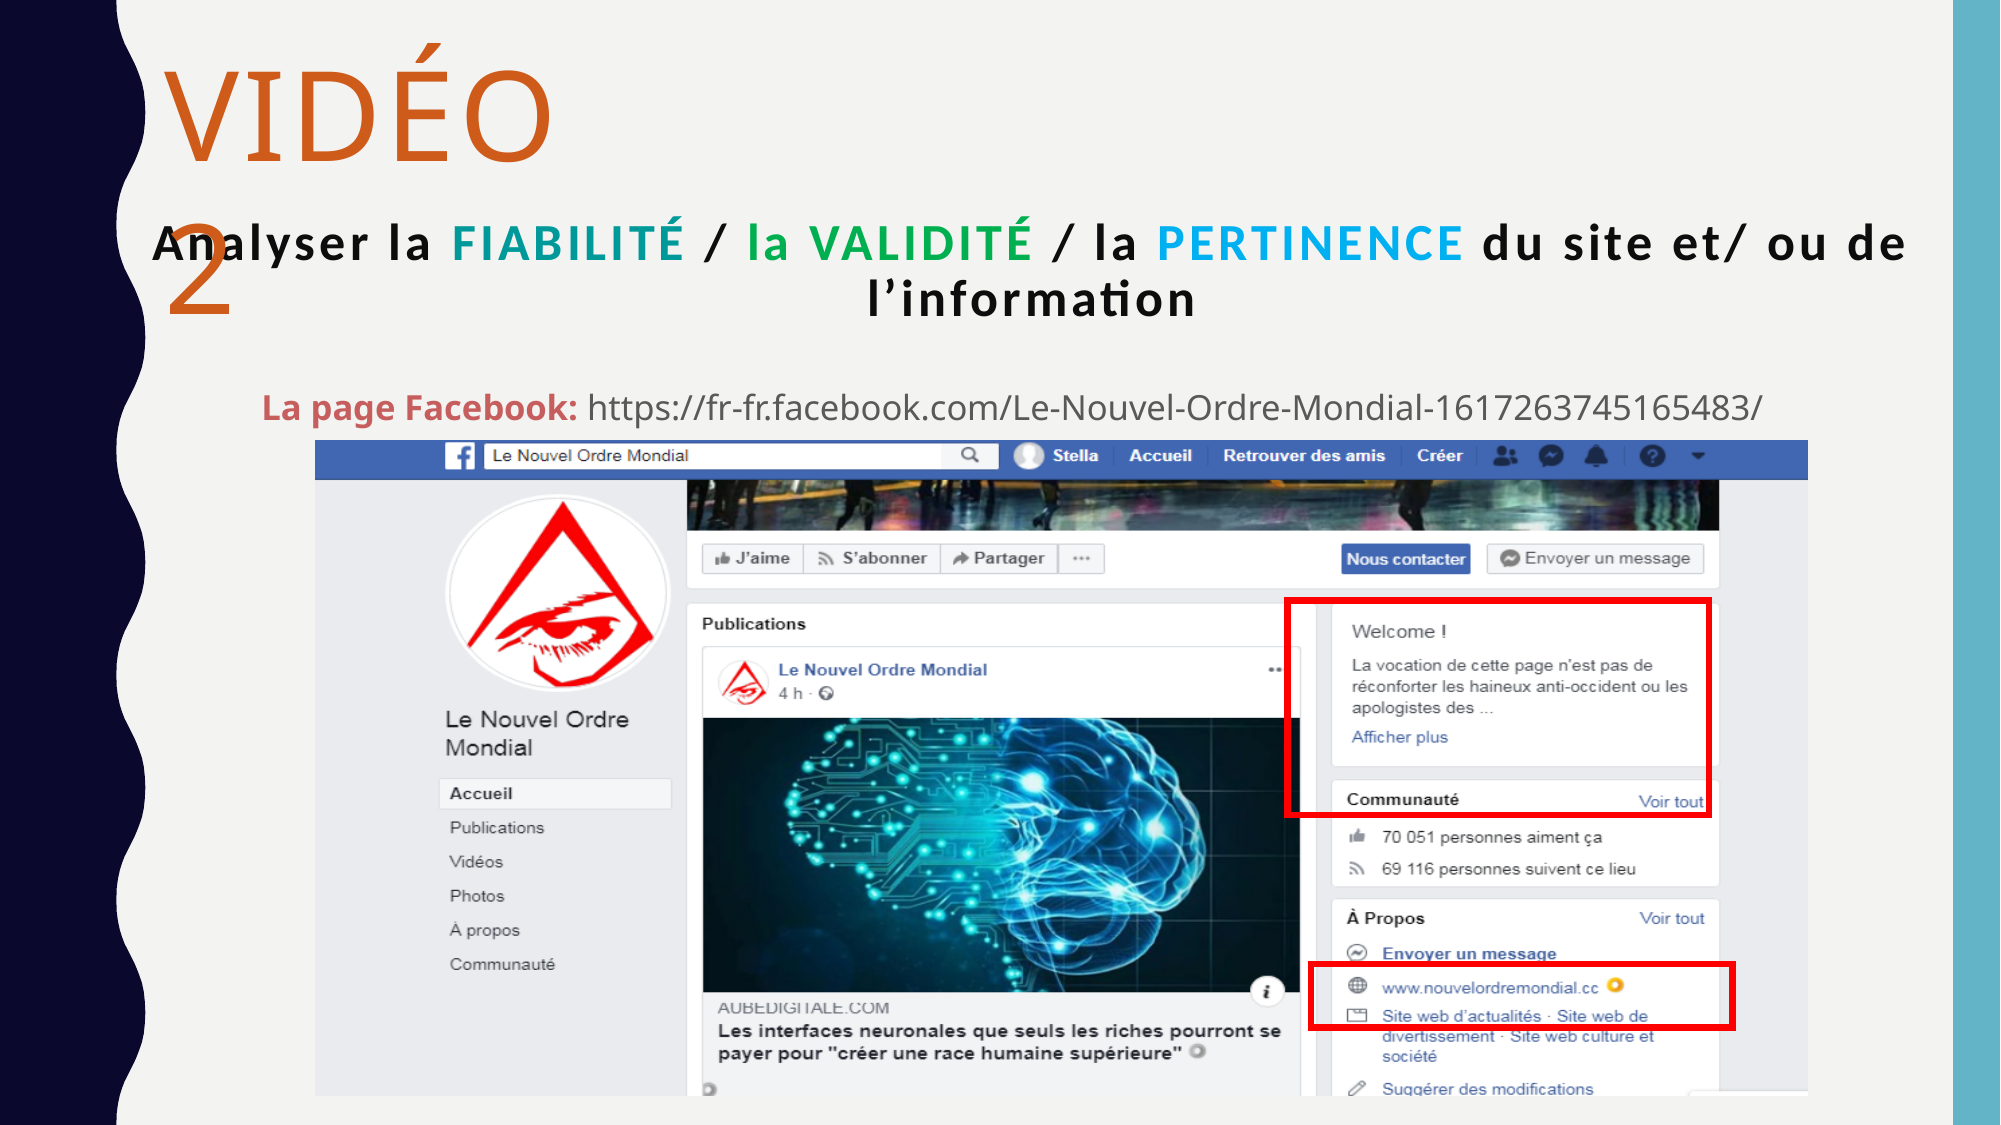

Vidéo 2
# Analyser la FIABILITÉ / la VALIDITÉ / la PERTINENCE du site et/ ou de l’information
La page Facebook: https://fr-fr.facebook.com/Le-Nouvel-Ordre-Mondial-1617263745165483/